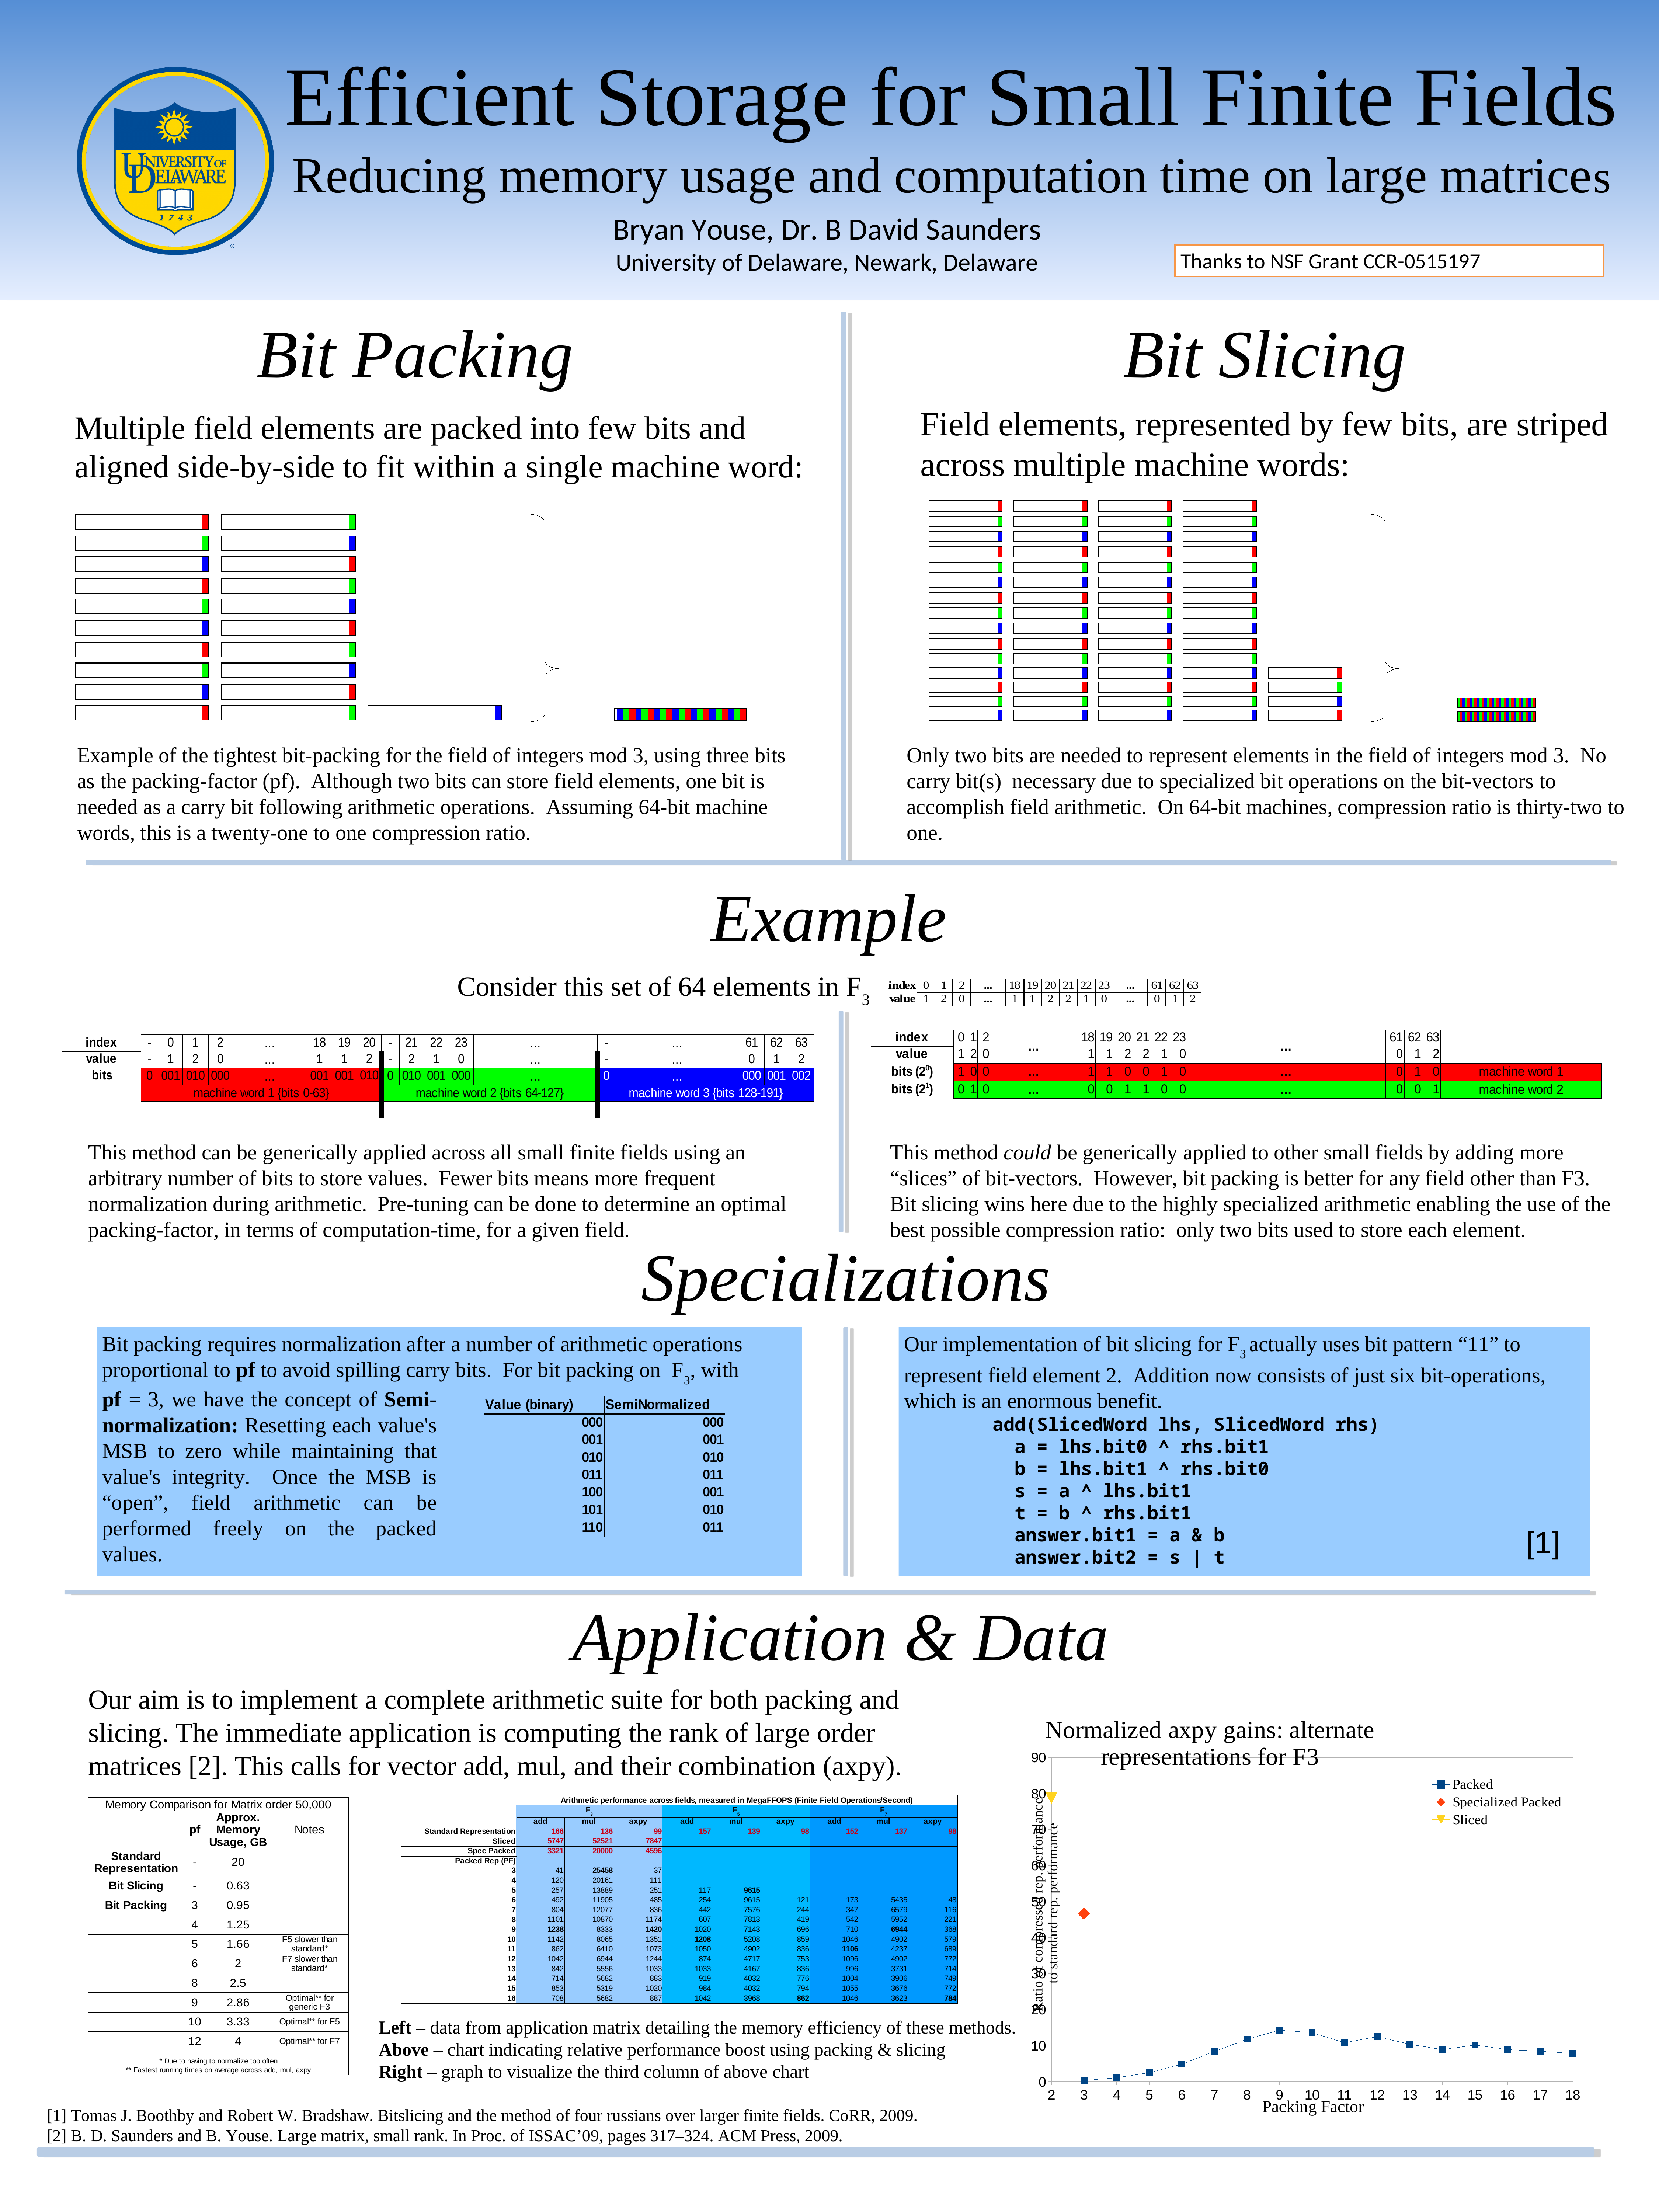

Efficient Storage for Small Finite Fields
Reducing memory usage and computation time on large matrices
Bryan Youse, Dr. B David Saunders
University of Delaware, Newark, Delaware
Thanks to NSF Grant CCR-0515197
Bit Packing
Bit Slicing
Field elements, represented by few bits, are striped across multiple machine words:
Multiple field elements are packed into few bits and aligned side-by-side to fit within a single machine word:
Example of the tightest bit-packing for the field of integers mod 3, using three bits as the packing-factor (pf). Although two bits can store field elements, one bit is needed as a carry bit following arithmetic operations. Assuming 64-bit machine words, this is a twenty-one to one compression ratio.
Only two bits are needed to represent elements in the field of integers mod 3. No carry bit(s) necessary due to specialized bit operations on the bit-vectors to accomplish field arithmetic. On 64-bit machines, compression ratio is thirty-two to one.
Example
Consider this set of 64 elements in F3
This method can be generically applied across all small finite fields using an arbitrary number of bits to store values. Fewer bits means more frequent normalization during arithmetic. Pre-tuning can be done to determine an optimal packing-factor, in terms of computation-time, for a given field.
This method could be generically applied to other small fields by adding more “slices” of bit-vectors. However, bit packing is better for any field other than F3. Bit slicing wins here due to the highly specialized arithmetic enabling the use of the best possible compression ratio: only two bits used to store each element.
Specializations
Bit packing requires normalization after a number of arithmetic operations proportional to pf to avoid spilling carry bits. For bit packing on F3, with
Our implementation of bit slicing for F3 actually uses bit pattern “11” to represent field element 2. Addition now consists of just six bit-operations, which is an enormous benefit.
 add(SlicedWord lhs, SlicedWord rhs)
 a = lhs.bit0 ^ rhs.bit1
 b = lhs.bit1 ^ rhs.bit0
 s = a ^ lhs.bit1
 t = b ^ rhs.bit1
 answer.bit1 = a & b
 answer.bit2 = s | t
pf = 3, we have the concept of Semi-normalization: Resetting each value's MSB to zero while maintaining that value's integrity. Once the MSB is “open”, field arithmetic can be performed freely on the packed values.
[1]
Application & Data
Our aim is to implement a complete arithmetic suite for both packing and slicing. The immediate application is computing the rank of large order matrices [2]. This calls for vector add, mul, and their combination (axpy).
### Chart: Normalized axpy gains: alternate representations for F3
| Category | Packed | Specialized Packed | Sliced |
|---|---|---|---|
| 2 | None | None | 78.8106526783012 |
| 3 | 0.37 | 46.7 | None |
| 4 | 1.12185982460215 | None | None |
| 5 | 2.53461395548305 | None | None |
| 6 | 4.89697259360318 | None | None |
| 7 | 8.43458490202555 | None | None |
| 8 | 11.8400980549561 | None | None |
| 9 | 14.3292095778729 | None | None |
| 10 | 13.6321128957062 | None | None |
| 11 | 10.8704348521795 | None | None |
| 12 | 12.5469695806251 | None | None |
| 13 | 10.4212433293621 | None | None |
| 14 | 8.94305278619021 | None | None |
| 15 | 10.2102869866625 | None | None |
| 16 | 8.94305278619021 | None | None |
| 17 | 8.49138345355434 | None | None |
| 18 | 7.85651366263439 | None | None |Left – data from application matrix detailing the memory efficiency of these methods.
Above – chart indicating relative performance boost using packing & slicing
Right – graph to visualize the third column of above chart
[1] Tomas J. Boothby and Robert W. Bradshaw. Bitslicing and the method of four russians over larger finite fields. CoRR, 2009.
[2] B. D. Saunders and B. Youse. Large matrix, small rank. In Proc. of ISSAC’09, pages 317–324. ACM Press, 2009.